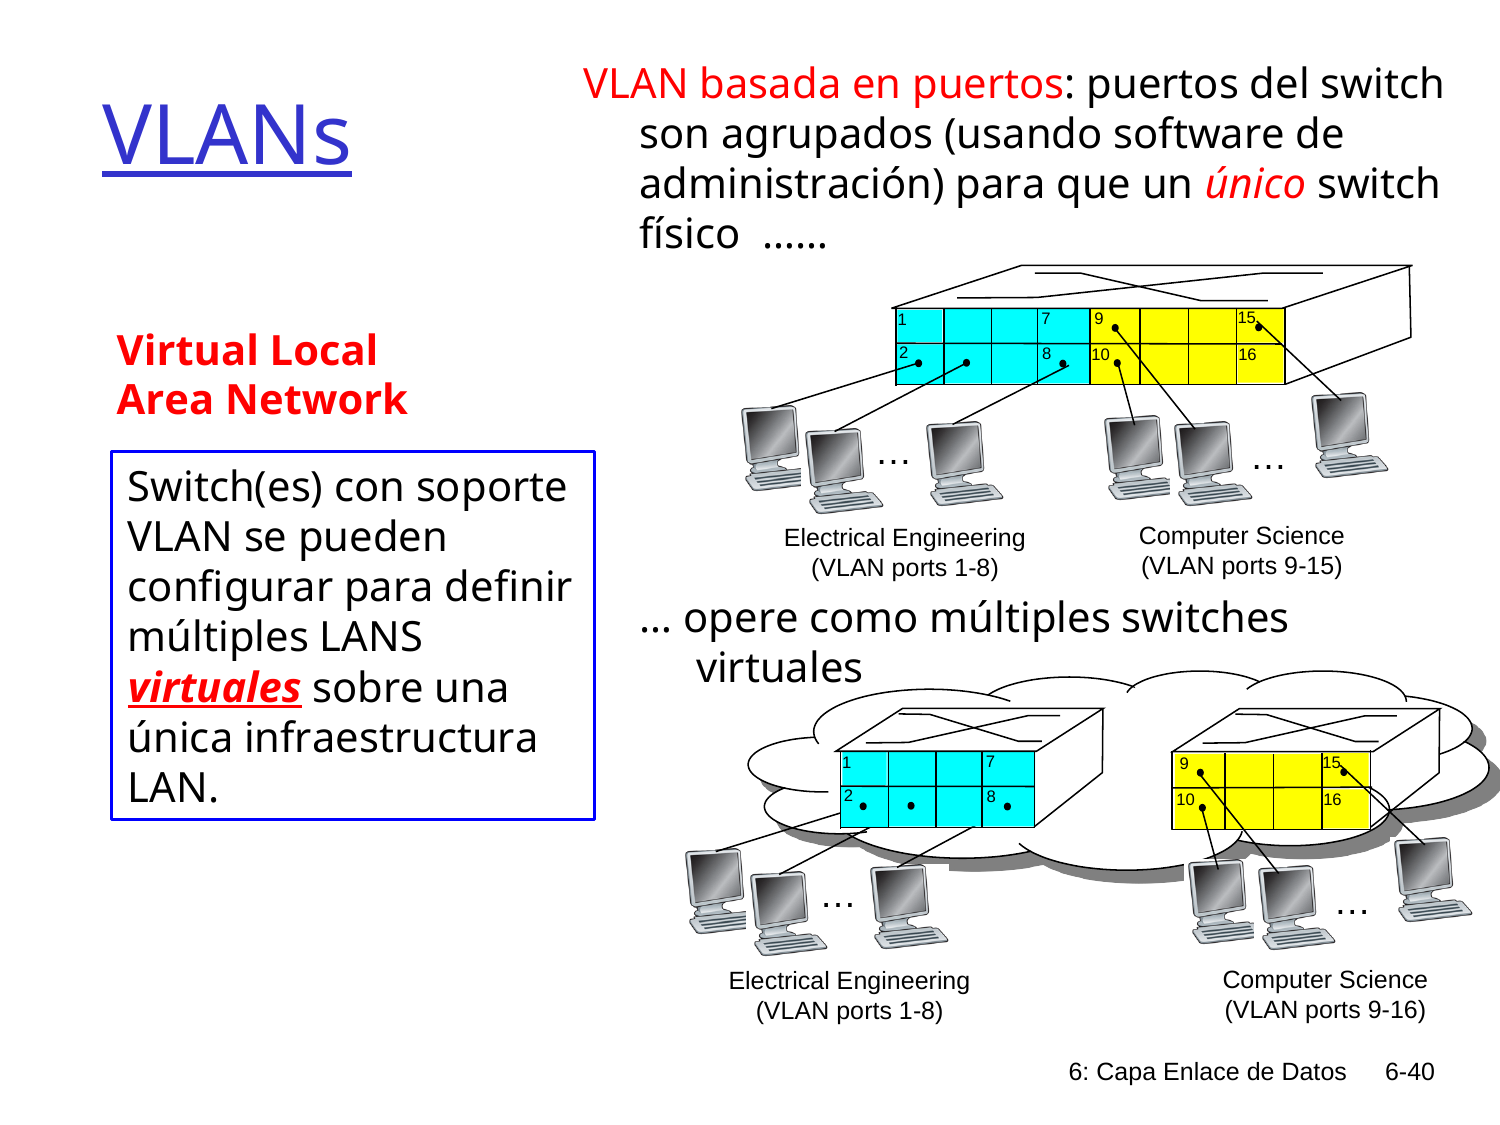

# VLANs
VLAN basada en puertos: puertos del switch son agrupados (usando software de administración) para que un único switch físico ……
15
7
9
1
Virtual Local
Area Network
2
8
10
16
…
…
Switch(es) con soporte VLAN se pueden configurar para definir múltiples LANS virtuales sobre una única infraestructura LAN.
Computer Science
(VLAN ports 9-15)
Electrical Engineering
(VLAN ports 1-8)
… opere como múltiples switches virtuales
7
1
2
8
15
9
10
16
…
…
Computer Science
(VLAN ports 9-16)
Electrical Engineering
(VLAN ports 1-8)
40